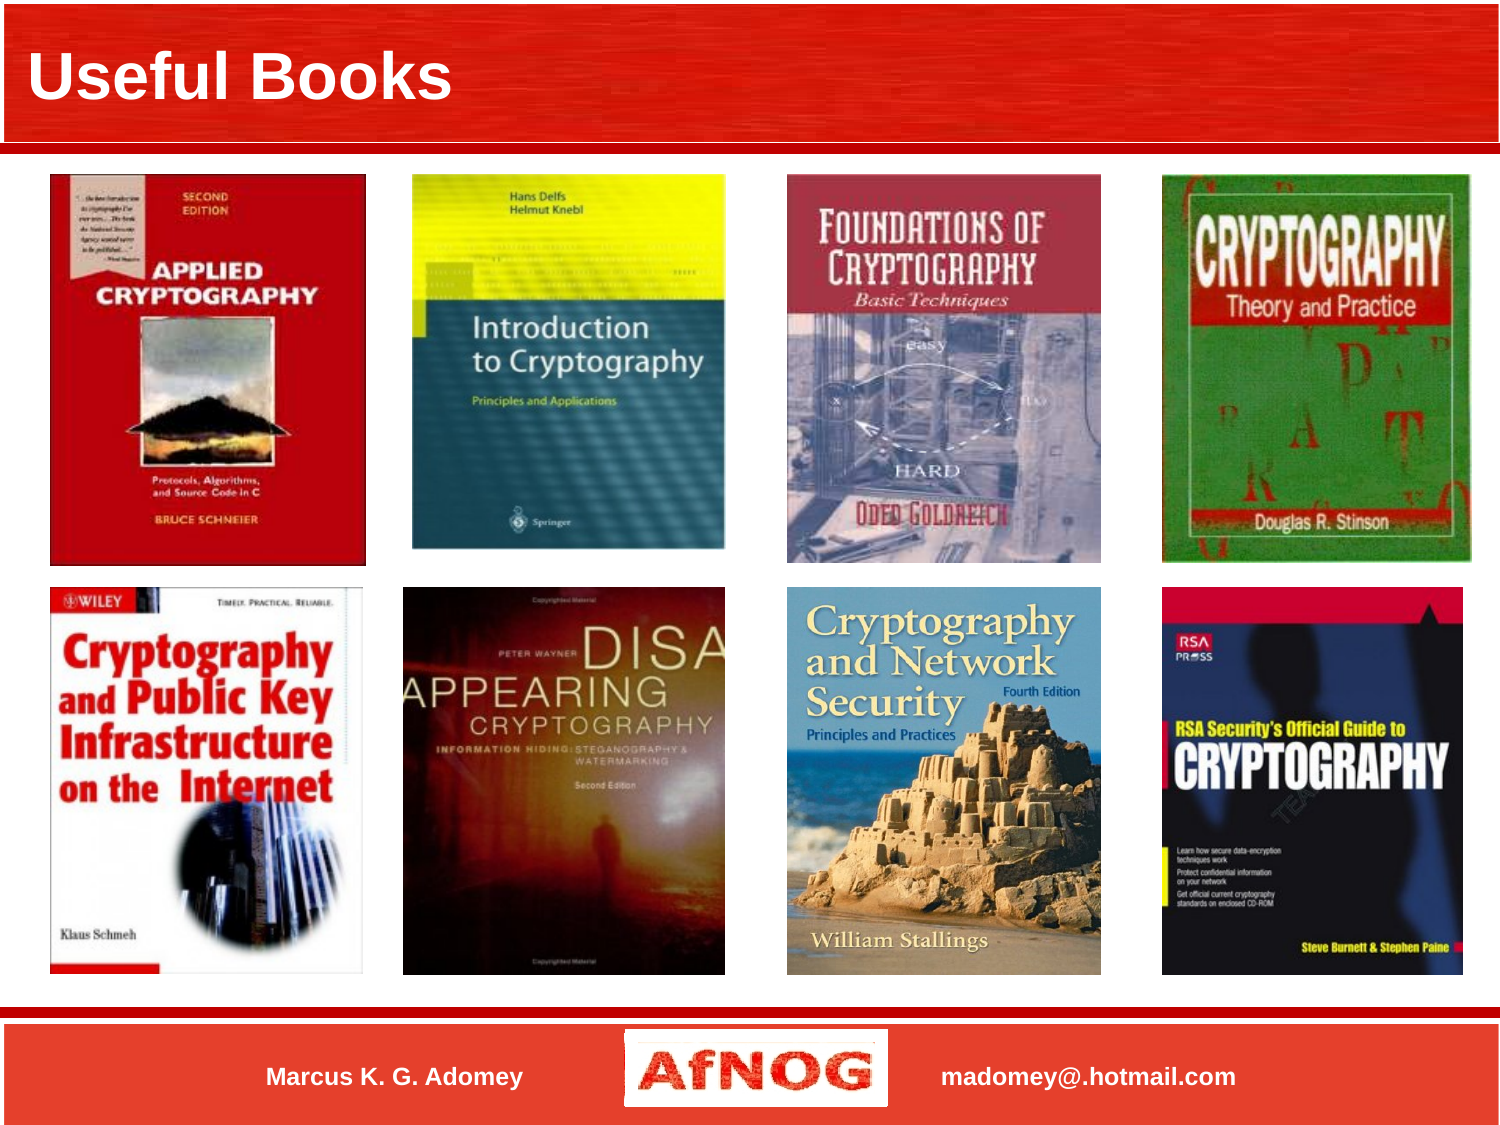

Marcus K. G. Adomey						madomey@.hotmail.com
Useful Books